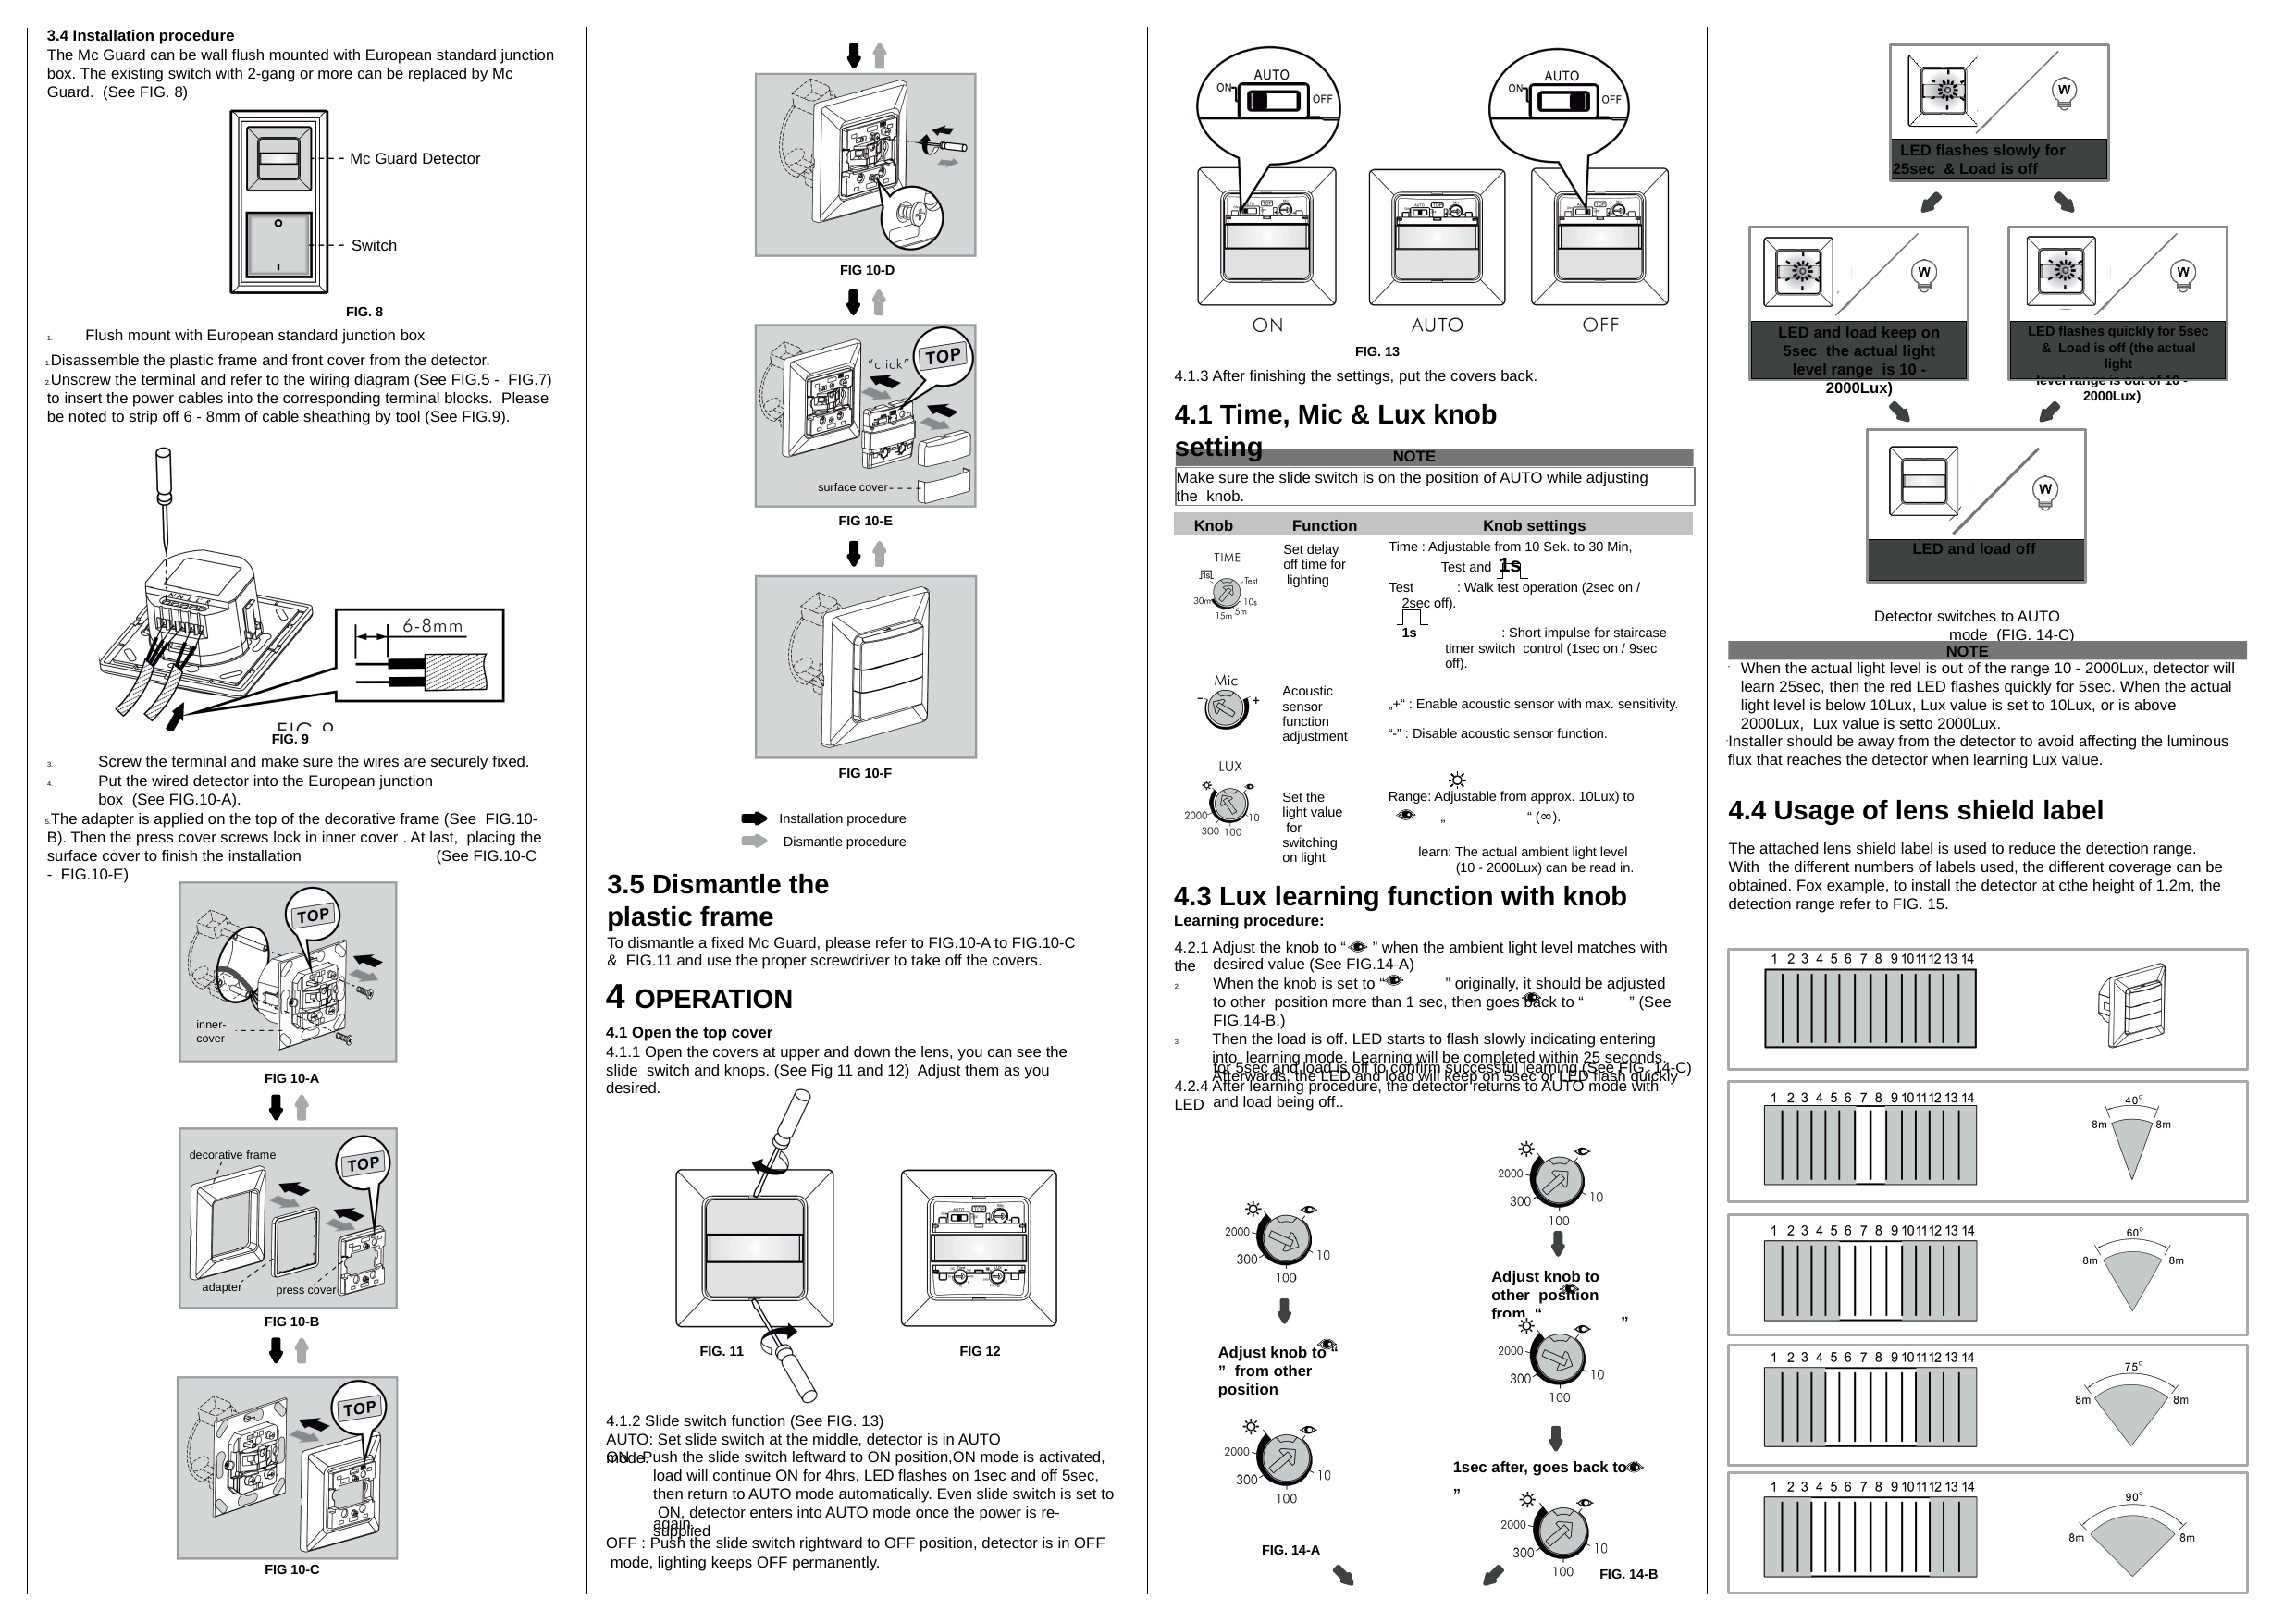

3.4 Installation procedure
The Mc Guard can be wall flush mounted with European standard junction box. The existing switch with 2-gang or more can be replaced by Mc Guard. (See FIG. 8)
LED flashes slowly for 25sec & Load is off
Mc Guard Detector
Switch
FIG 10-D
FIG. 8
Flush mount with European standard junction box
Disassemble the plastic frame and front cover from the detector.
Unscrew the terminal and refer to the wiring diagram (See FIG.5 - FIG.7) to insert the power cables into the corresponding terminal blocks. Please be noted to strip off 6 - 8mm of cable sheathing by tool (See FIG.9).
LED flashes quickly for 5sec & Load is off (the actual light
level range is out of 10 - 2000Lux)
LED and load keep on 5sec the actual light level range is 10 - 2000Lux)
FIG. 13
4.1.3 After finishing the settings, put the covers back.
4.1 Time, Mic & Lux knob setting
NOTE
Make sure the slide switch is on the position of AUTO while adjusting the knob.
surface cover
| Knob | Function | Knob settings |
| --- | --- | --- |
| | Set delay off time for lighting | Time : Adjustable from 10 Sek. to 30 Min, Test and 1s Test : Walk test operation (2sec on / 2sec off). 1s : Short impulse for staircase timer switch control (1sec on / 9sec off). |
| | Acoustic sensor function adjustment | „+“ : Enable acoustic sensor with max. sensitivity. “-” : Disable acoustic sensor function. |
| | Set the light value for switching on light | Range: Adjustable from approx. 10Lux) to „ “ (∞). learn: The actual ambient light level (10 - 2000Lux) can be read in. |
FIG 10-E
LED and load off
Detector switches to AUTO mode (FIG. 14-C)
NOTE
When the actual light level is out of the range 10 - 2000Lux, detector will learn 25sec, then the red LED flashes quickly for 5sec. When the actual light level is below 10Lux, Lux value is set to 10Lux, or is above 2000Lux, Lux value is setto 2000Lux.
Installer should be away from the detector to avoid affecting the luminous flux that reaches the detector when learning Lux value.
FIG. 9
Screw the terminal and make sure the wires are securely fixed.
Put the wired detector into the European junction box (See FIG.10-A).
The adapter is applied on the top of the decorative frame (See FIG.10-B). Then the press cover screws lock in inner cover . At last, placing the surface cover to finish the installation	(See FIG.10-C - FIG.10-E)
FIG 10-F
4.4 Usage of lens shield label
The attached lens shield label is used to reduce the detection range. With the different numbers of labels used, the different coverage can be obtained. Fox example, to install the detector at cthe height of 1.2m, the detection range refer to FIG. 15.
Installation procedure Dismantle procedure
3.5 Dismantle the plastic frame
To dismantle a fixed Mc Guard, please refer to FIG.10-A to FIG.10-C & FIG.11 and use the proper screwdriver to take off the covers.
4 OPERATION
4.1 Open the top cover
4.1.1 Open the covers at upper and down the lens, you can see the slide switch and knops. (See Fig 11 and 12) Adjust them as you desired.
4.3 Lux learning function with knob
Learning procedure:
4.2.1 Adjust the knob to “	” when the ambient light level matches with the
desired value (See FIG.14-A)
When the knob is set to “	” originally, it should be adjusted to other position more than 1 sec, then goes back to “	” (See FIG.14-B.)
Then the load is off. LED starts to flash slowly indicating entering into learning mode. Learning will be completed within 25 seconds. Afterwards, the LED and load will keep on 5sec or LED flash quickly
inner-
cover
for 5sec and load is off to confirm successful learning (See FIG. 14-C)
4.2.4 After learning procedure, the detector returns to AUTO mode with LED
FIG 10-A
and load being off..
decorative frame
Adjust knob to other position from “	„
adapter
press cover
FIG 10-B
FIG. 11
FIG 12
Adjust knob to “	” from other position
4.1.2 Slide switch function (See FIG. 13)
AUTO: Set slide switch at the middle, detector is in AUTO mode.
ON : Push the slide switch leftward to ON position,ON mode is activated, load will continue ON for 4hrs, LED flashes on 1sec and off 5sec, then return to AUTO mode automatically. Even slide switch is set to ON, detector enters into AUTO mode once the power is re-supplied
1sec after, goes back to “	„
again.
OFF : Push the slide switch rightward to OFF position, detector is in OFF mode, lighting keeps OFF permanently.
FIG. 14-A
FIG 10-C
FIG. 14-B